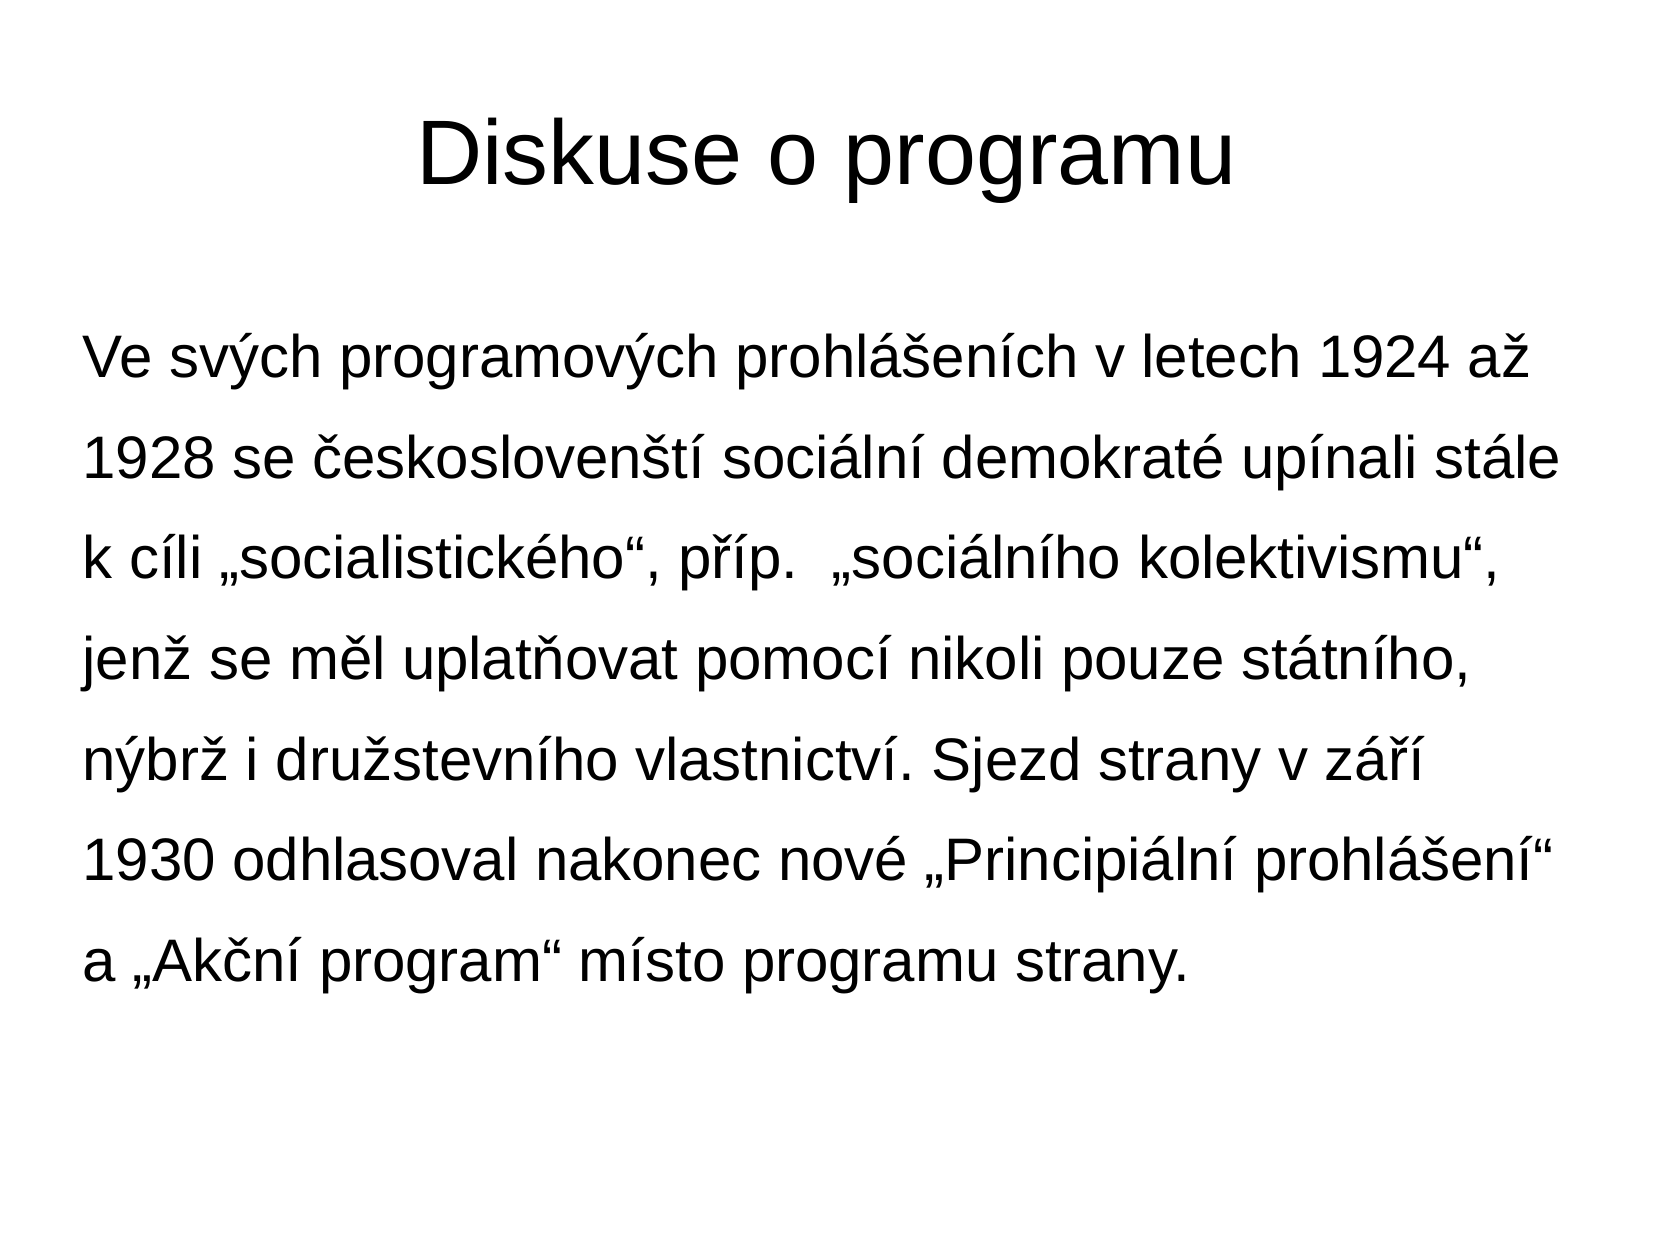

# Diskuse o programu
Ve svých programových prohlášeních v letech 1924 až 1928 se českoslovenští sociální demokraté upínali stále k cíli „socialistického“, příp. „sociálního kolektivismu“, jenž se měl uplatňovat pomocí nikoli pouze státního, nýbrž i družstevního vlastnictví. Sjezd strany v září 1930 odhlasoval nakonec nové „Principiální prohlášení“ a „Akční program“ místo programu strany.